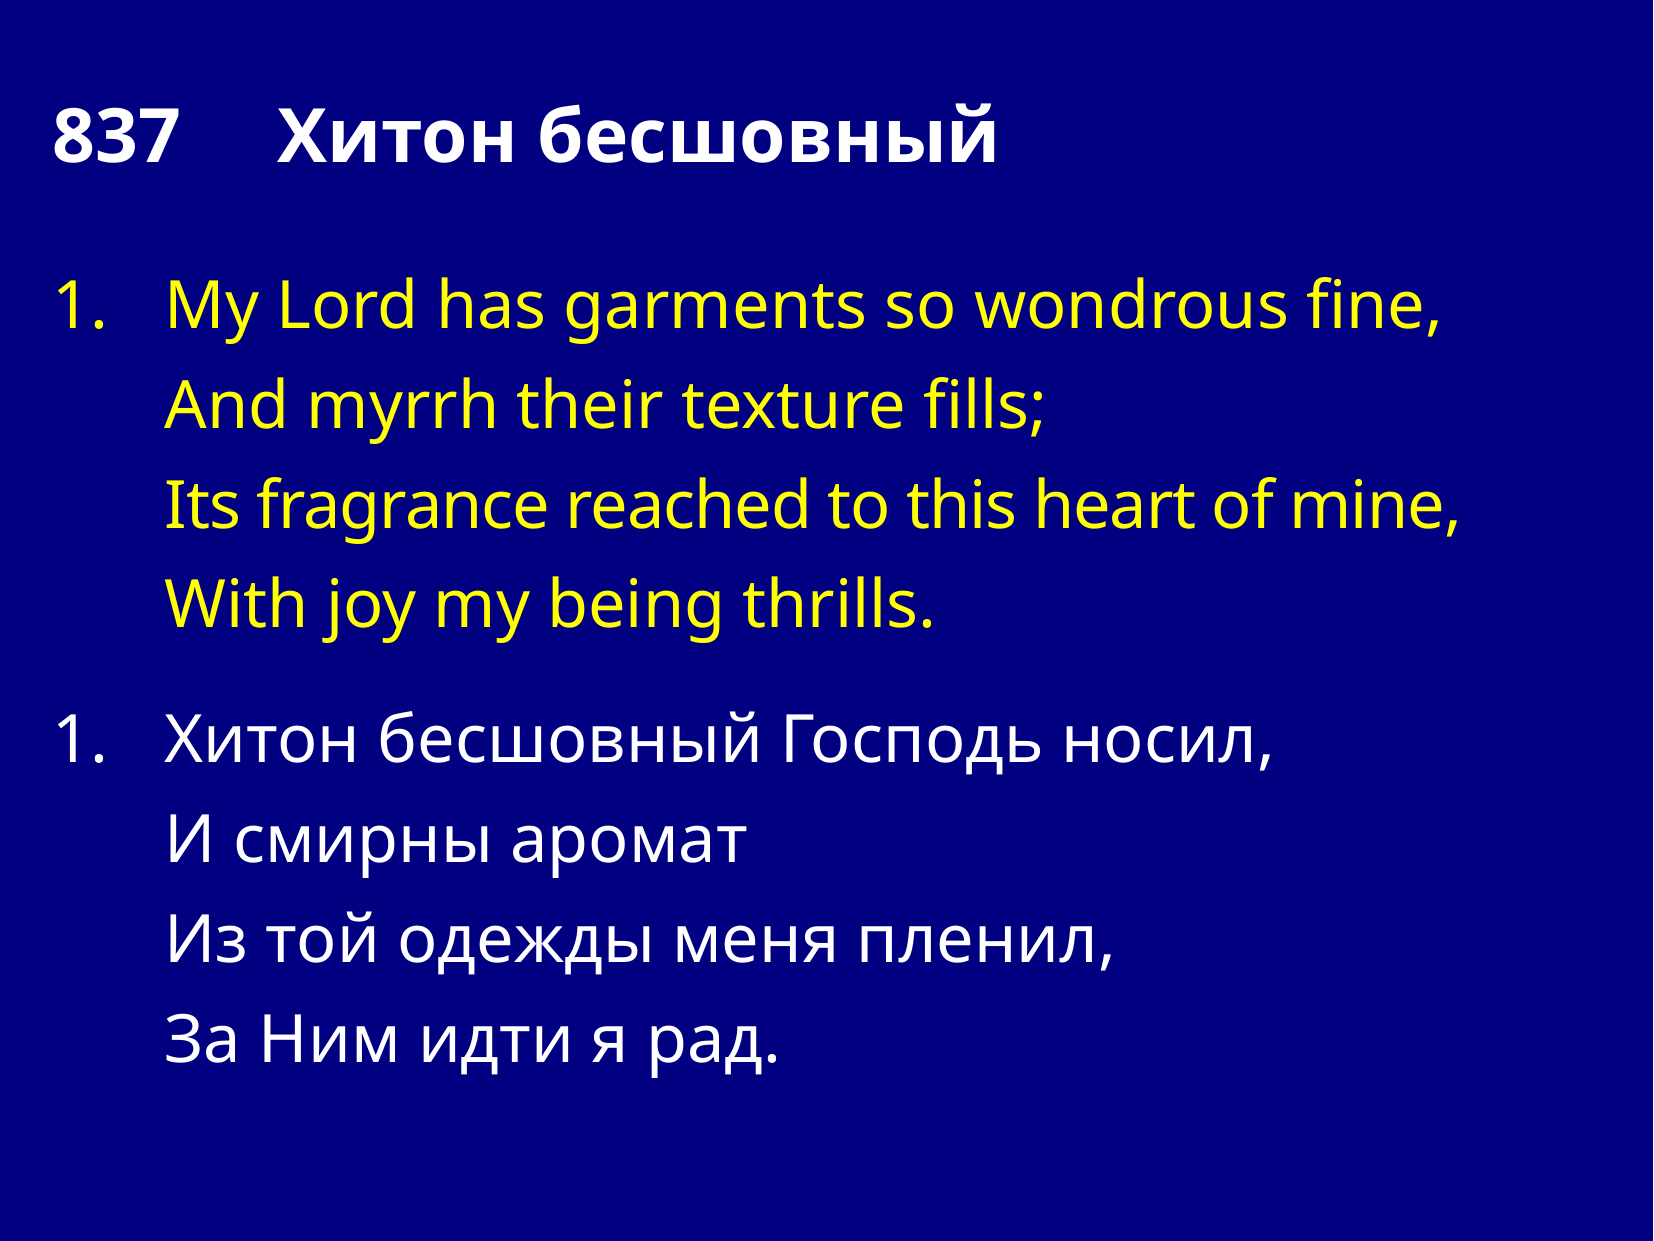

837	Хитон бесшовный
1.	My Lord has garments so wondrous fine,
	And myrrh their texture fills;
	Its fragrance reached to this heart of mine,
	With joy my being thrills.
1.	Хитон бесшовный Господь носил,
	И смирны аромат
	Из той одежды меня пленил,
	За Ним идти я рад.